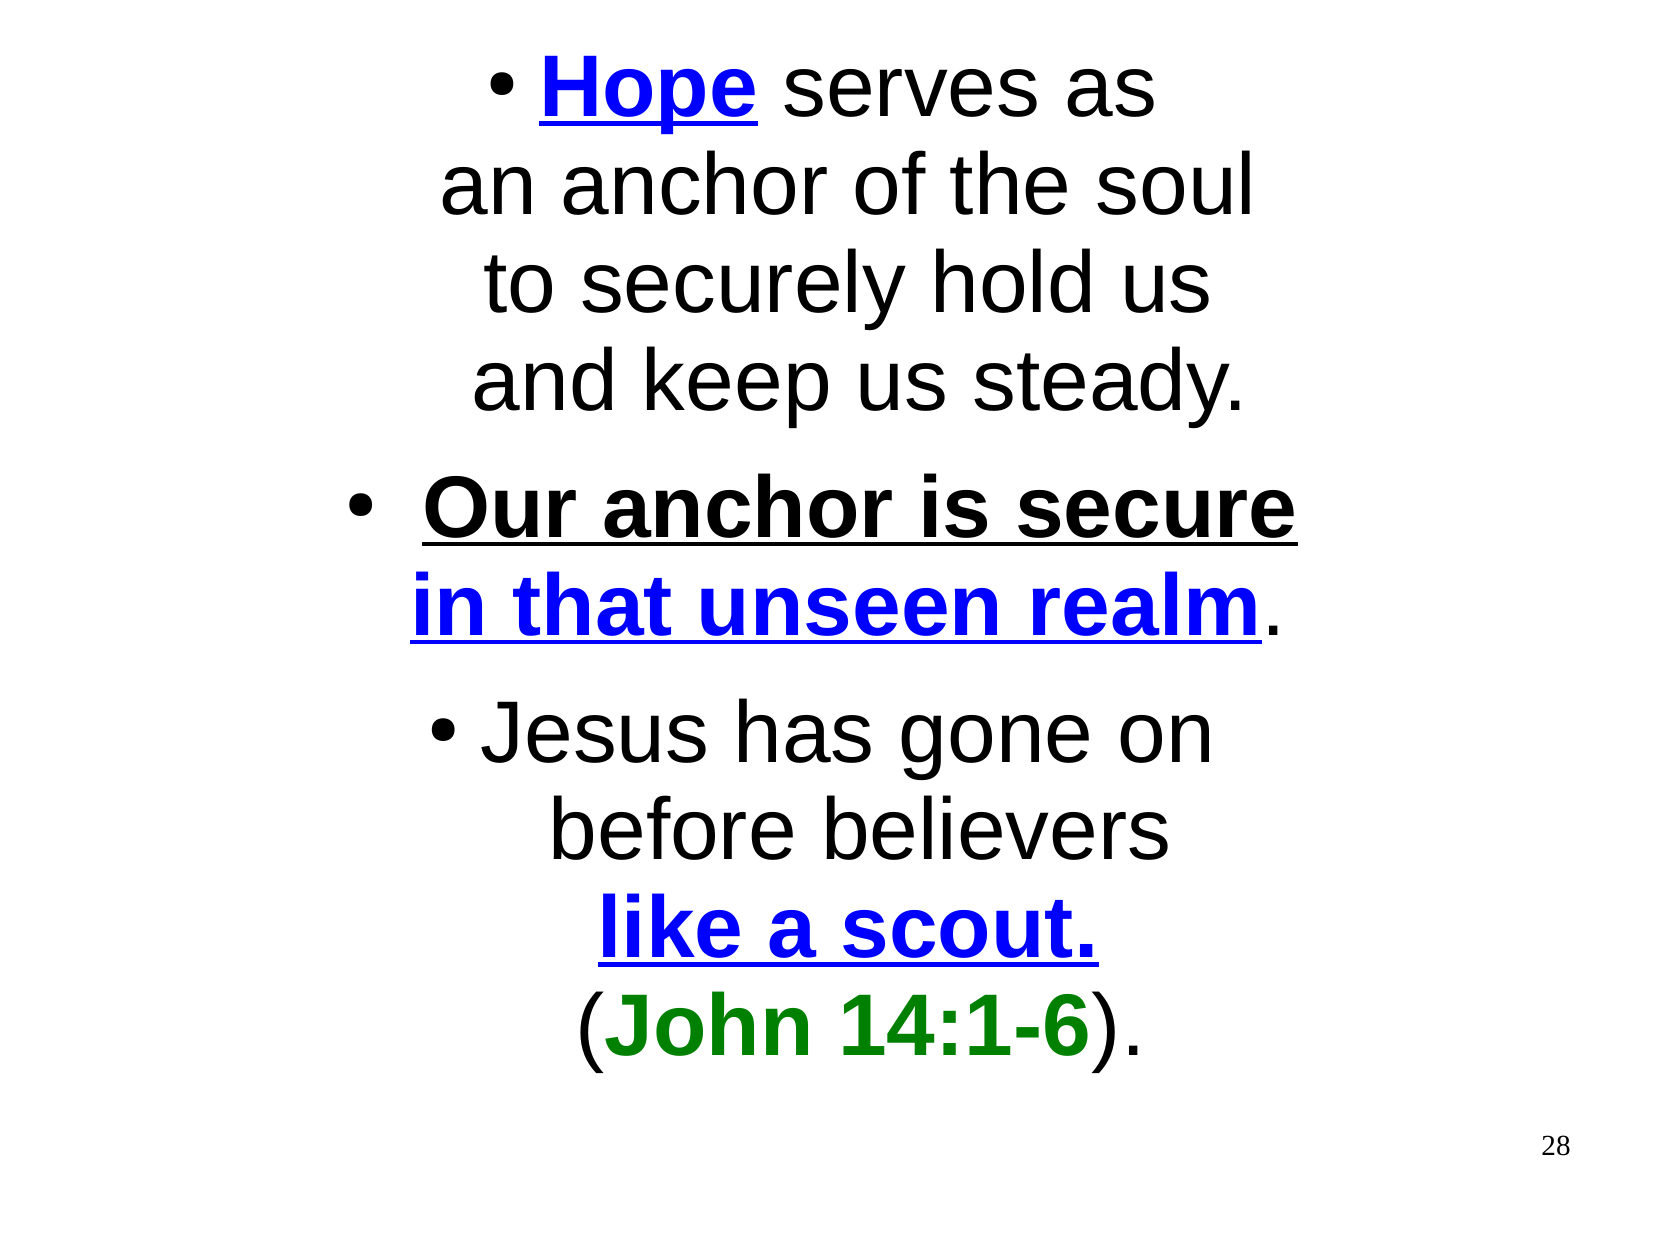

# Hope serves as an anchor of the soul to securely hold us and keep us steady.
 Our anchor is secure
in that unseen realm.
Jesus has gone on
before believers
like a scout.
(John 14:1-6).
28